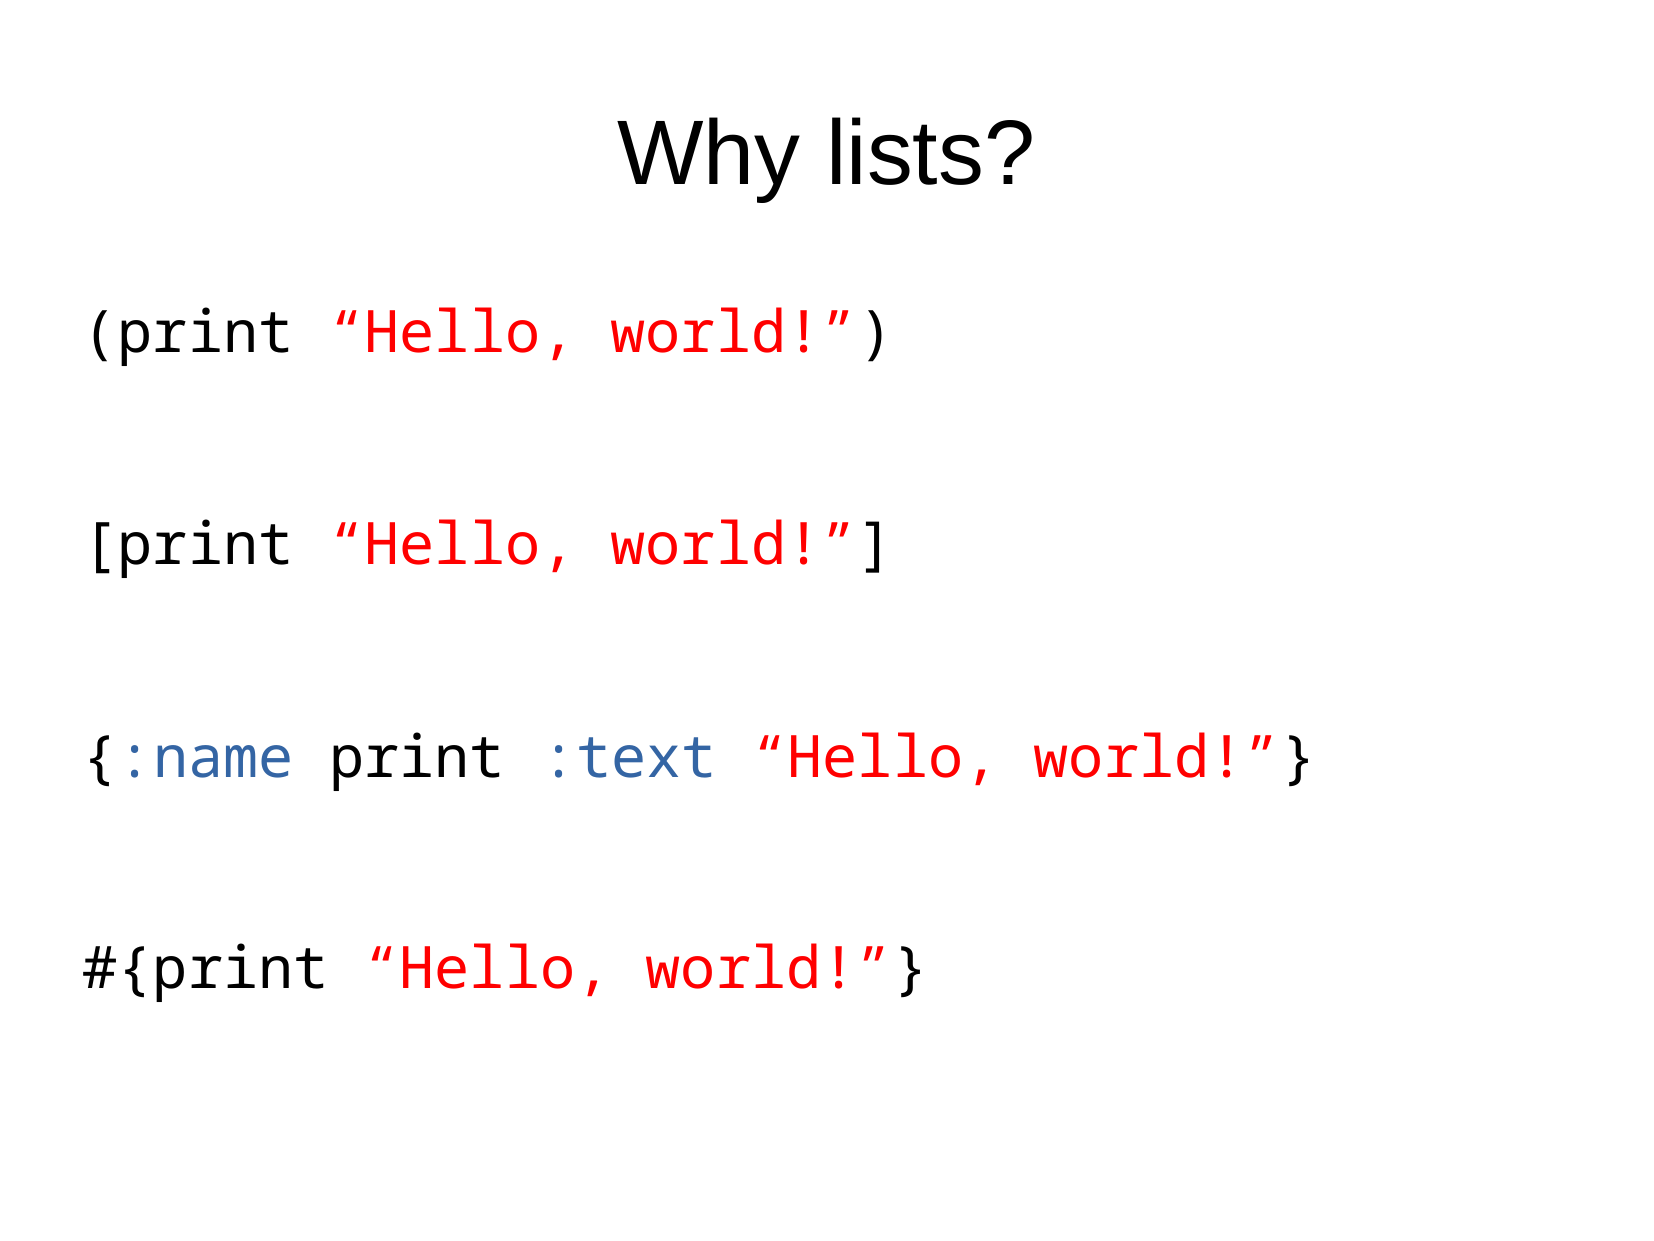

# Why lists?
(print “Hello, world!”)
[print “Hello, world!”]
{:name print :text “Hello, world!”}
#{print “Hello, world!”}